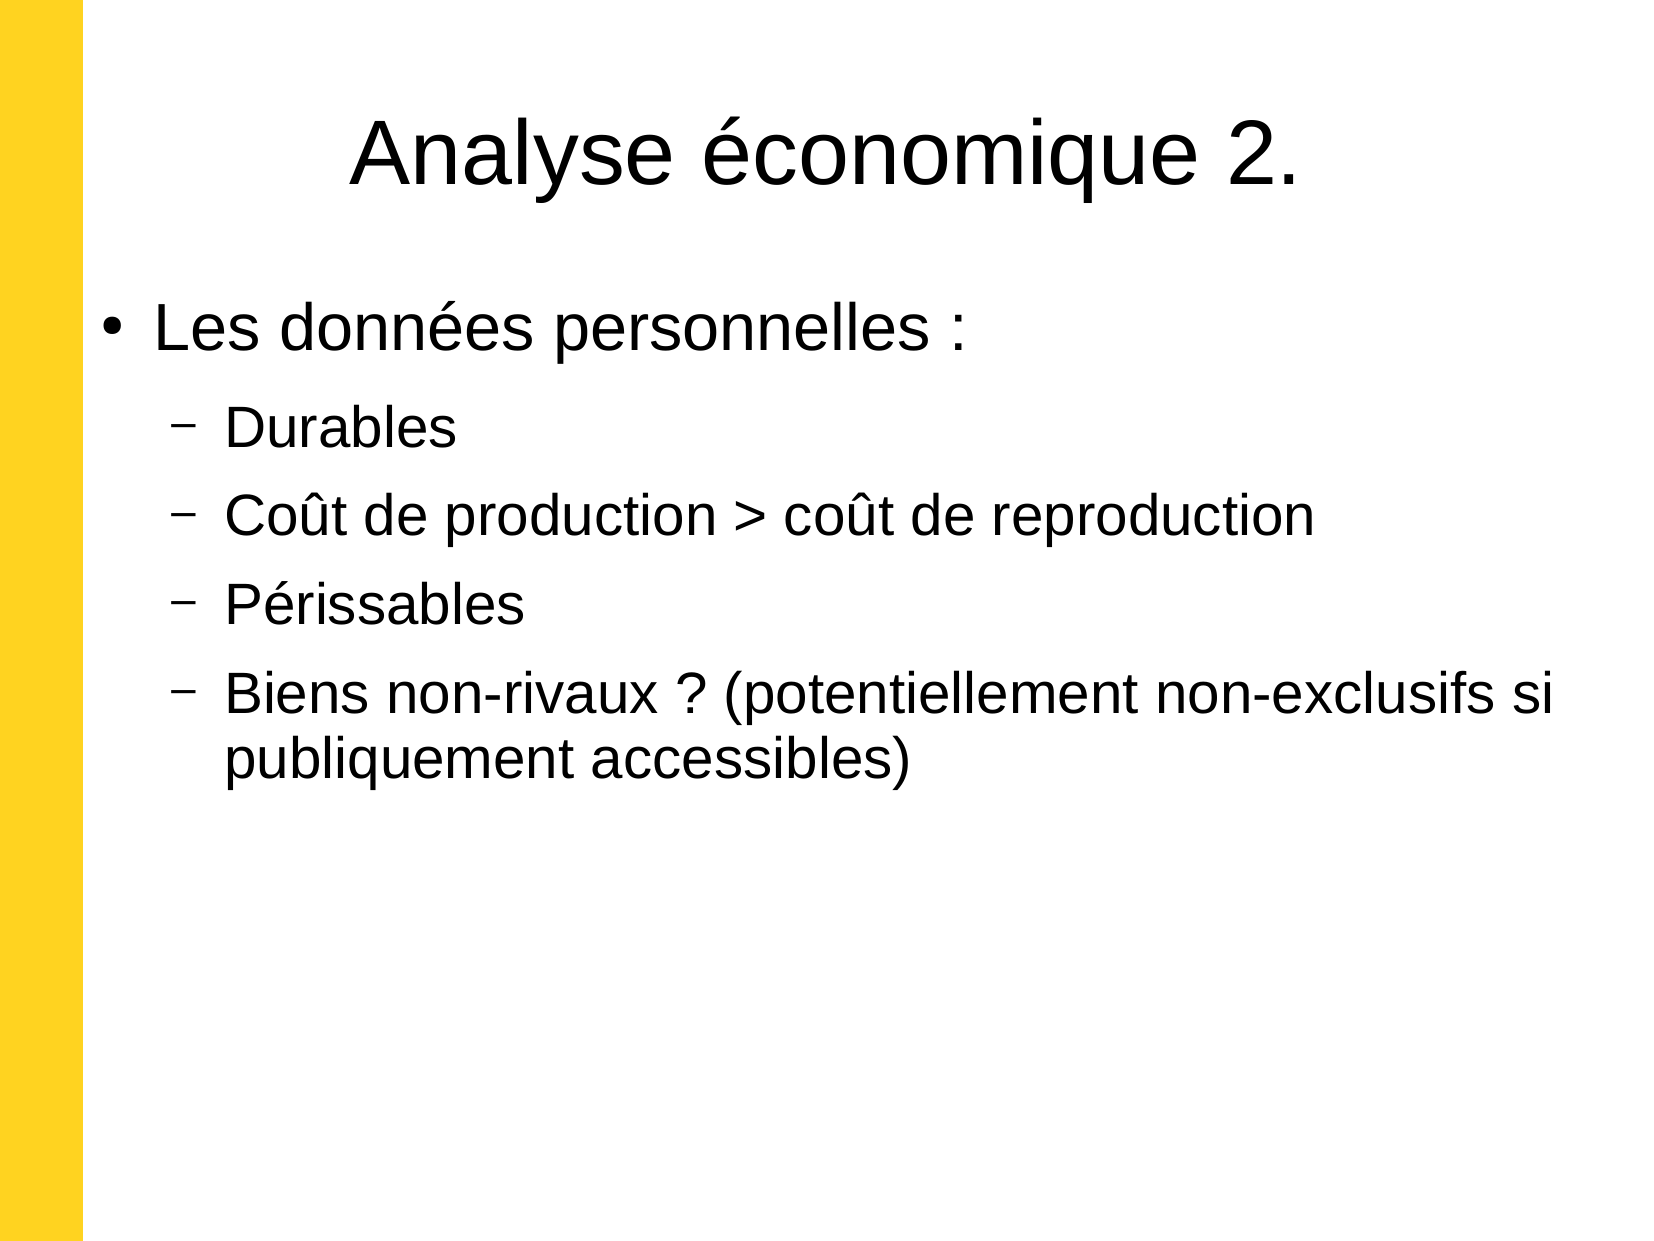

# Analyse économique 2.
Les données personnelles :
Durables
Coût de production > coût de reproduction
Périssables
Biens non-rivaux ? (potentiellement non-exclusifs si publiquement accessibles)